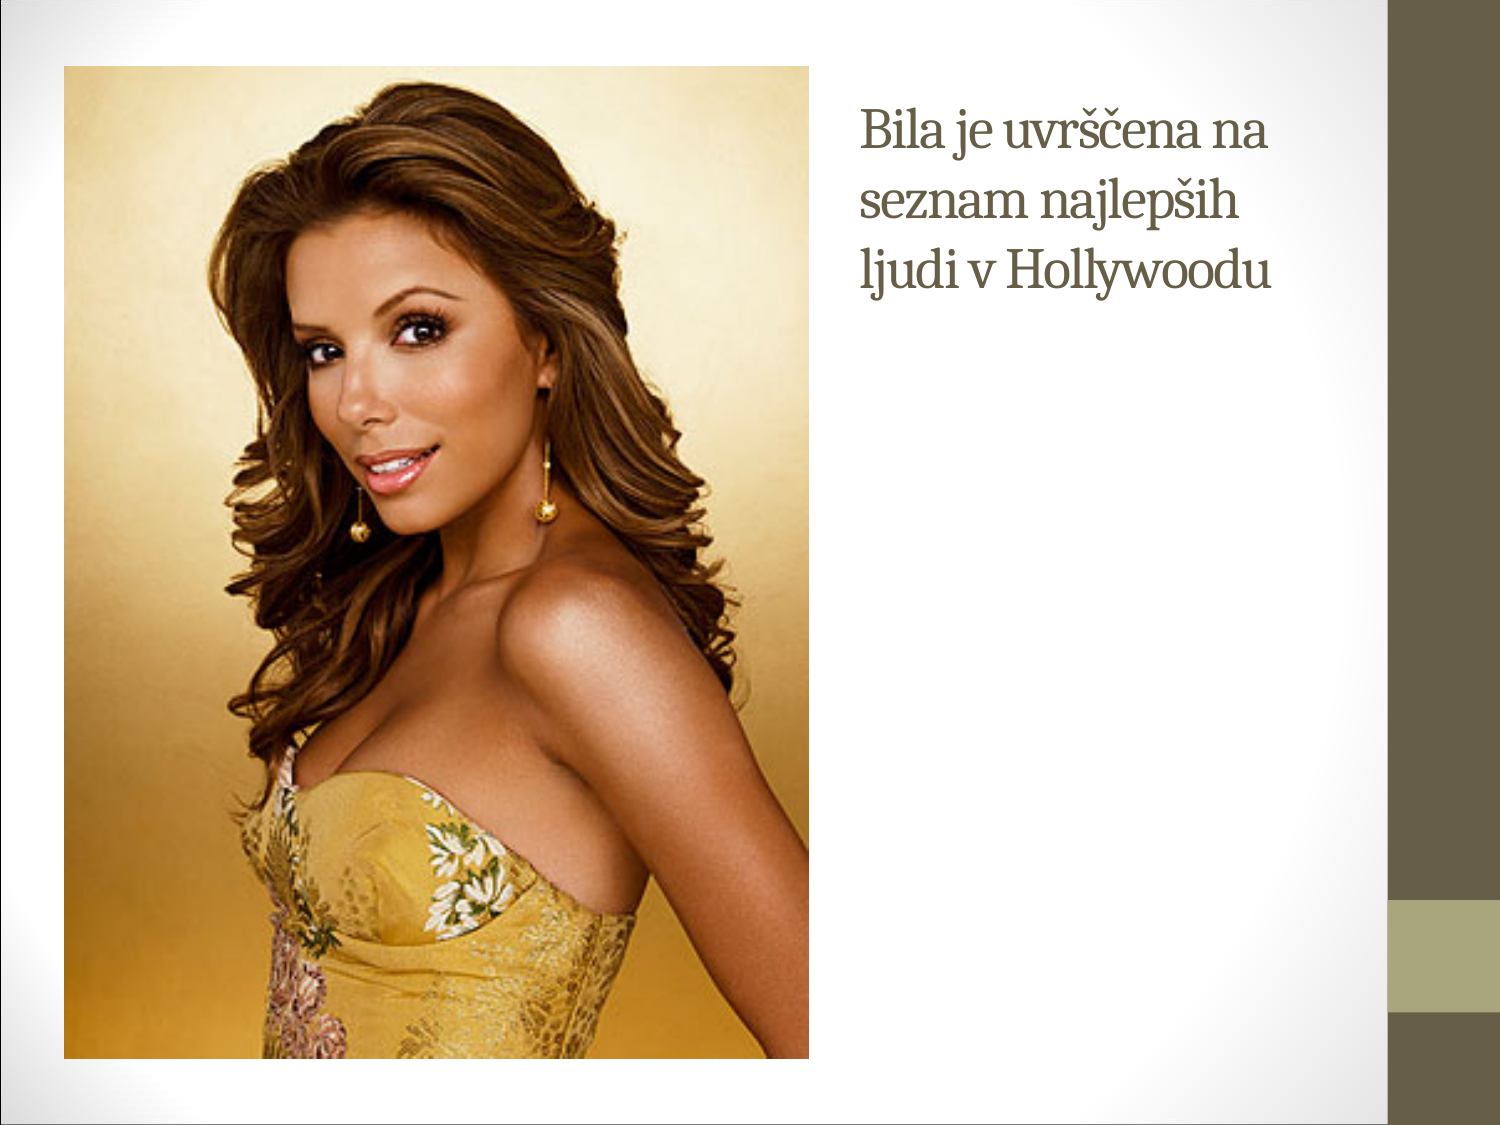

# Bila je uvrščena na seznam najlepših ljudi v Hollywoodu